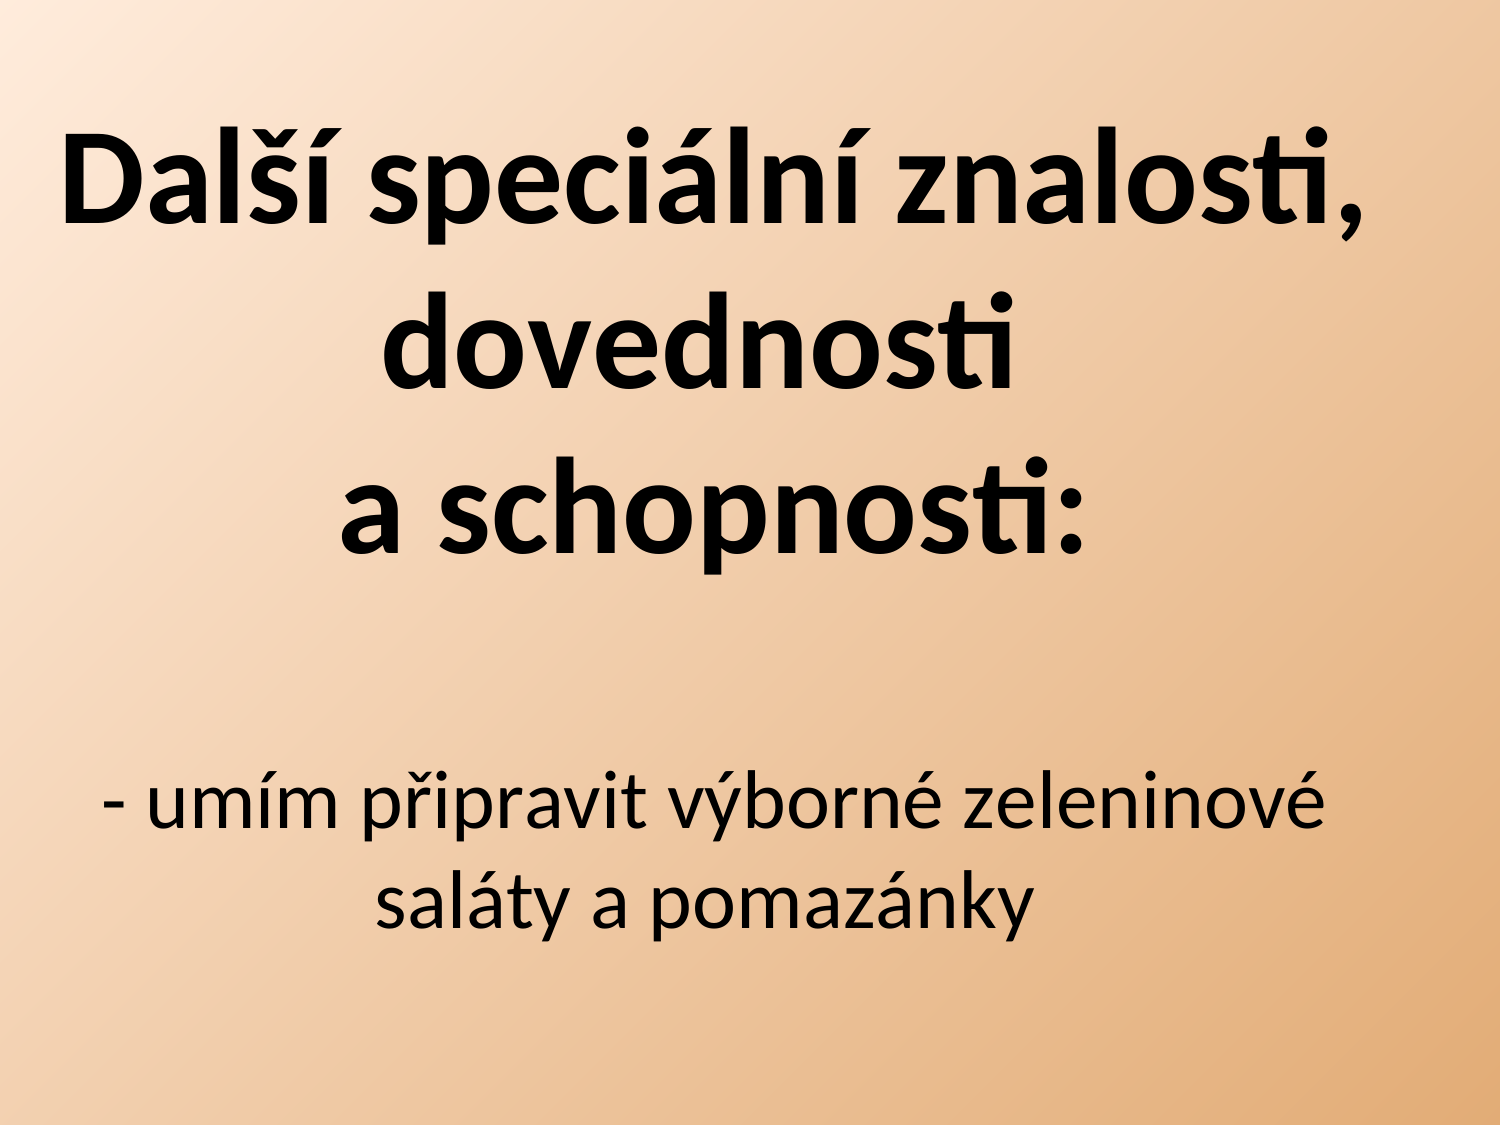

# Další speciální znalosti, dovednosti a schopnosti: - umím připravit výborné zeleninové saláty a pomazánky